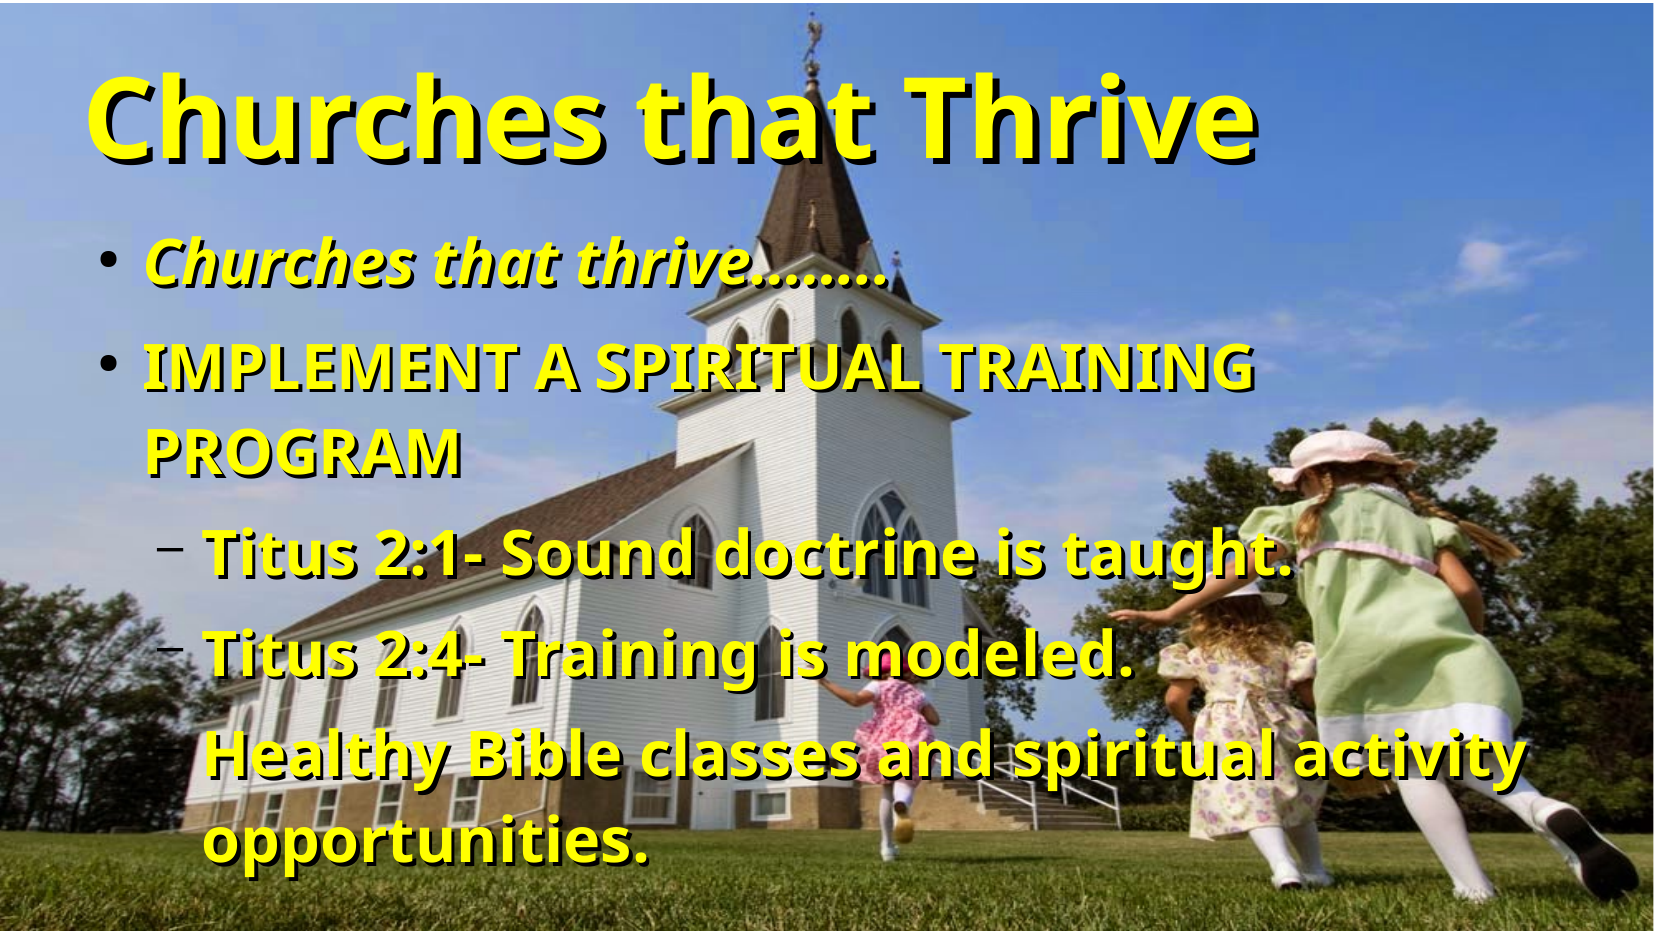

# Churches that Thrive
Churches that thrive……..
IMPLEMENT A SPIRITUAL TRAINING PROGRAM
Titus 2:1- Sound doctrine is taught.
Titus 2:4- Training is modeled.
Healthy Bible classes and spiritual activity opportunities.